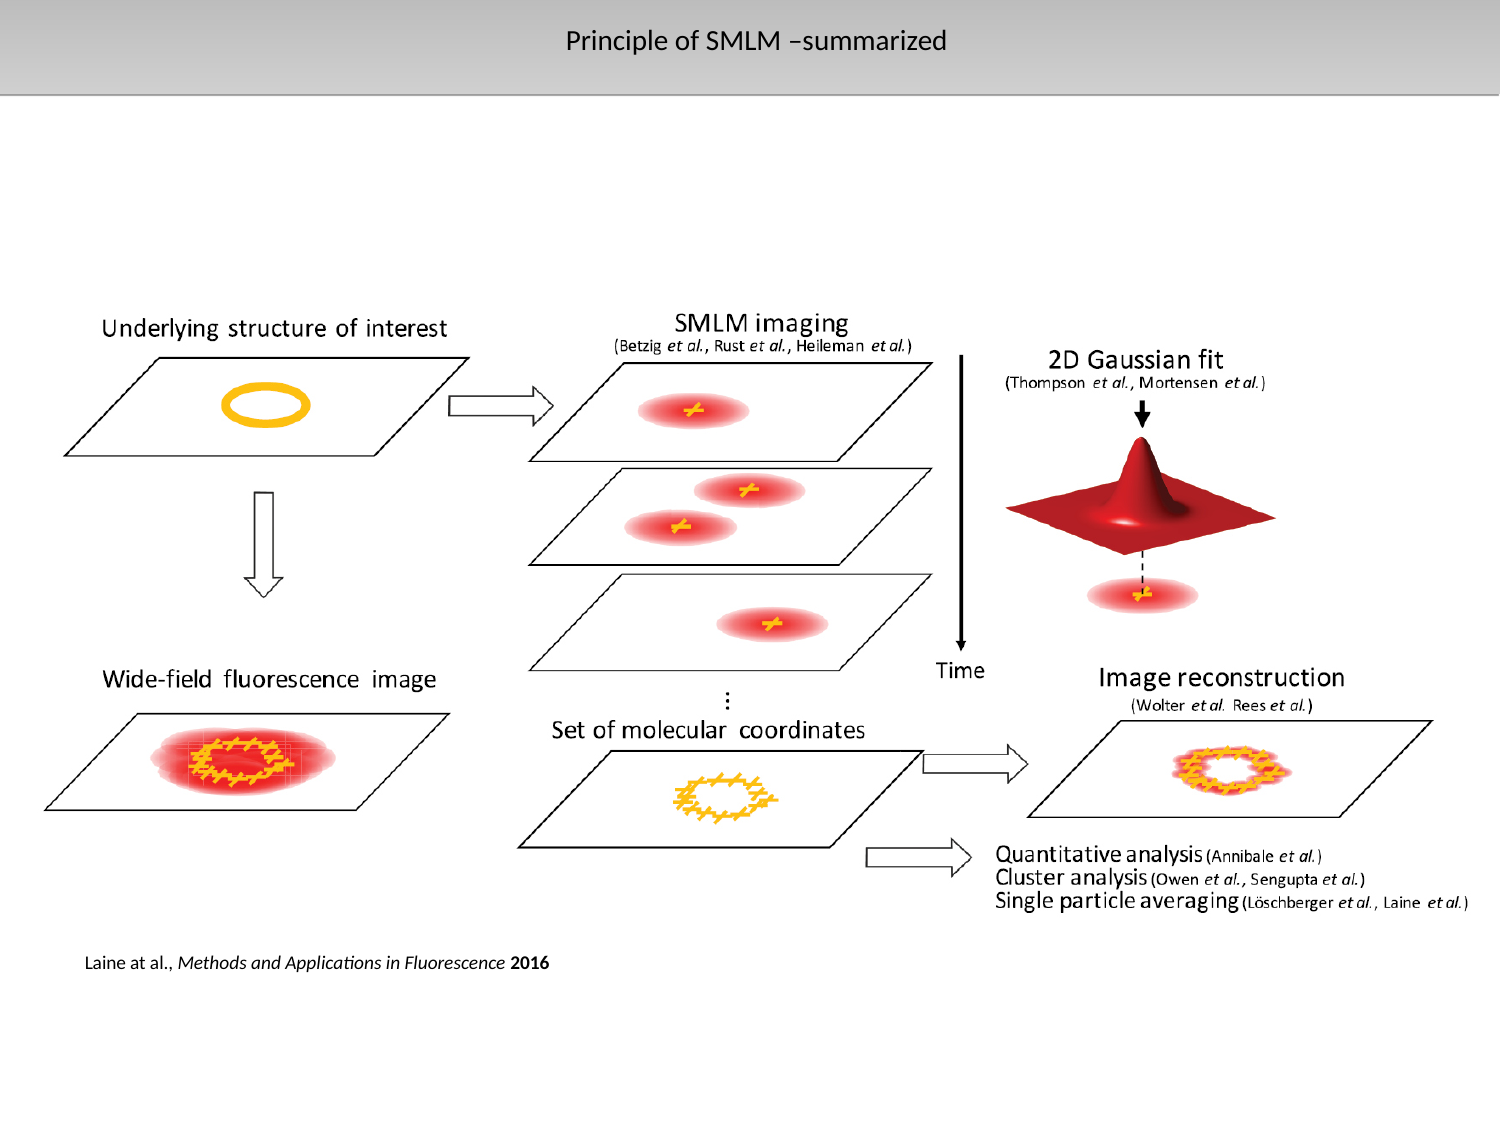

# Principle of SMLM –summarized
 Laine at al., Methods and Applications in Fluorescence 2016